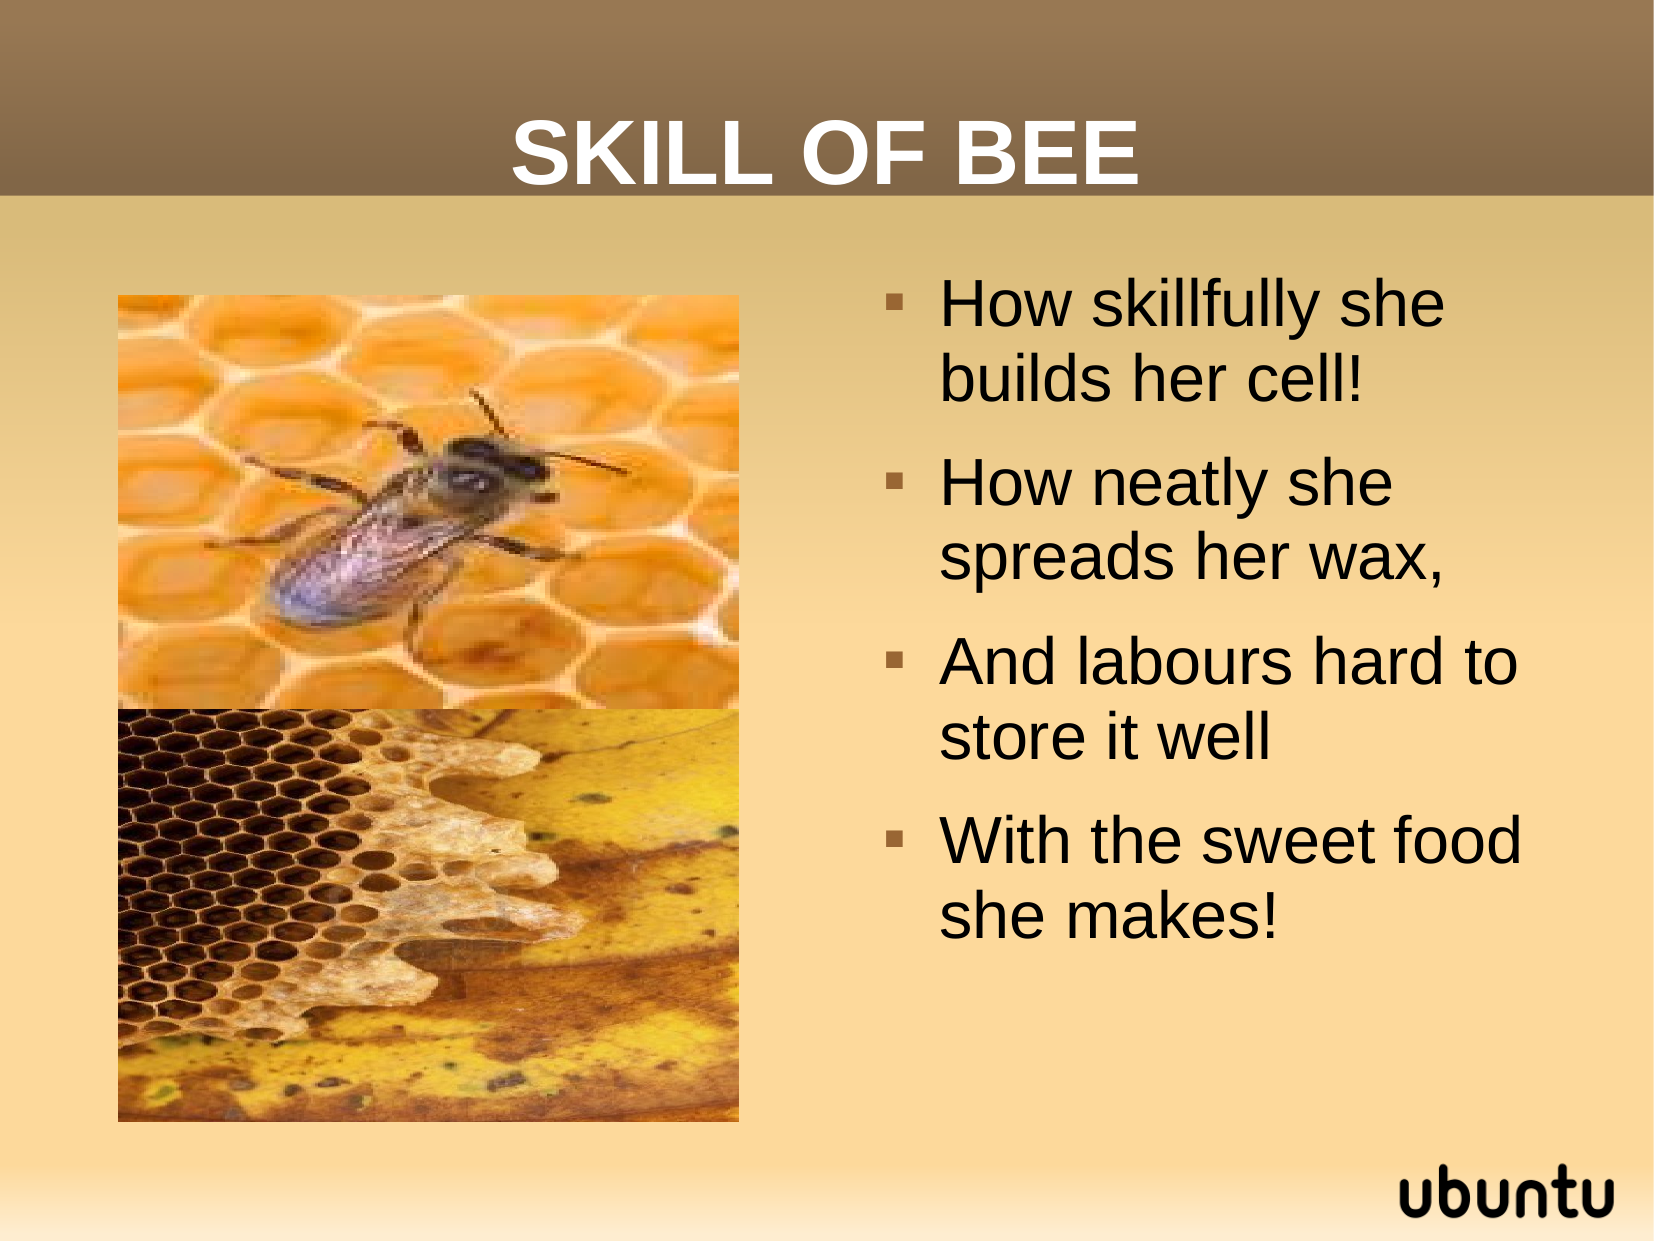

# SKILL OF BEE
How skillfully she builds her cell!
How neatly she spreads her wax,
And labours hard to store it well
With the sweet food she makes!